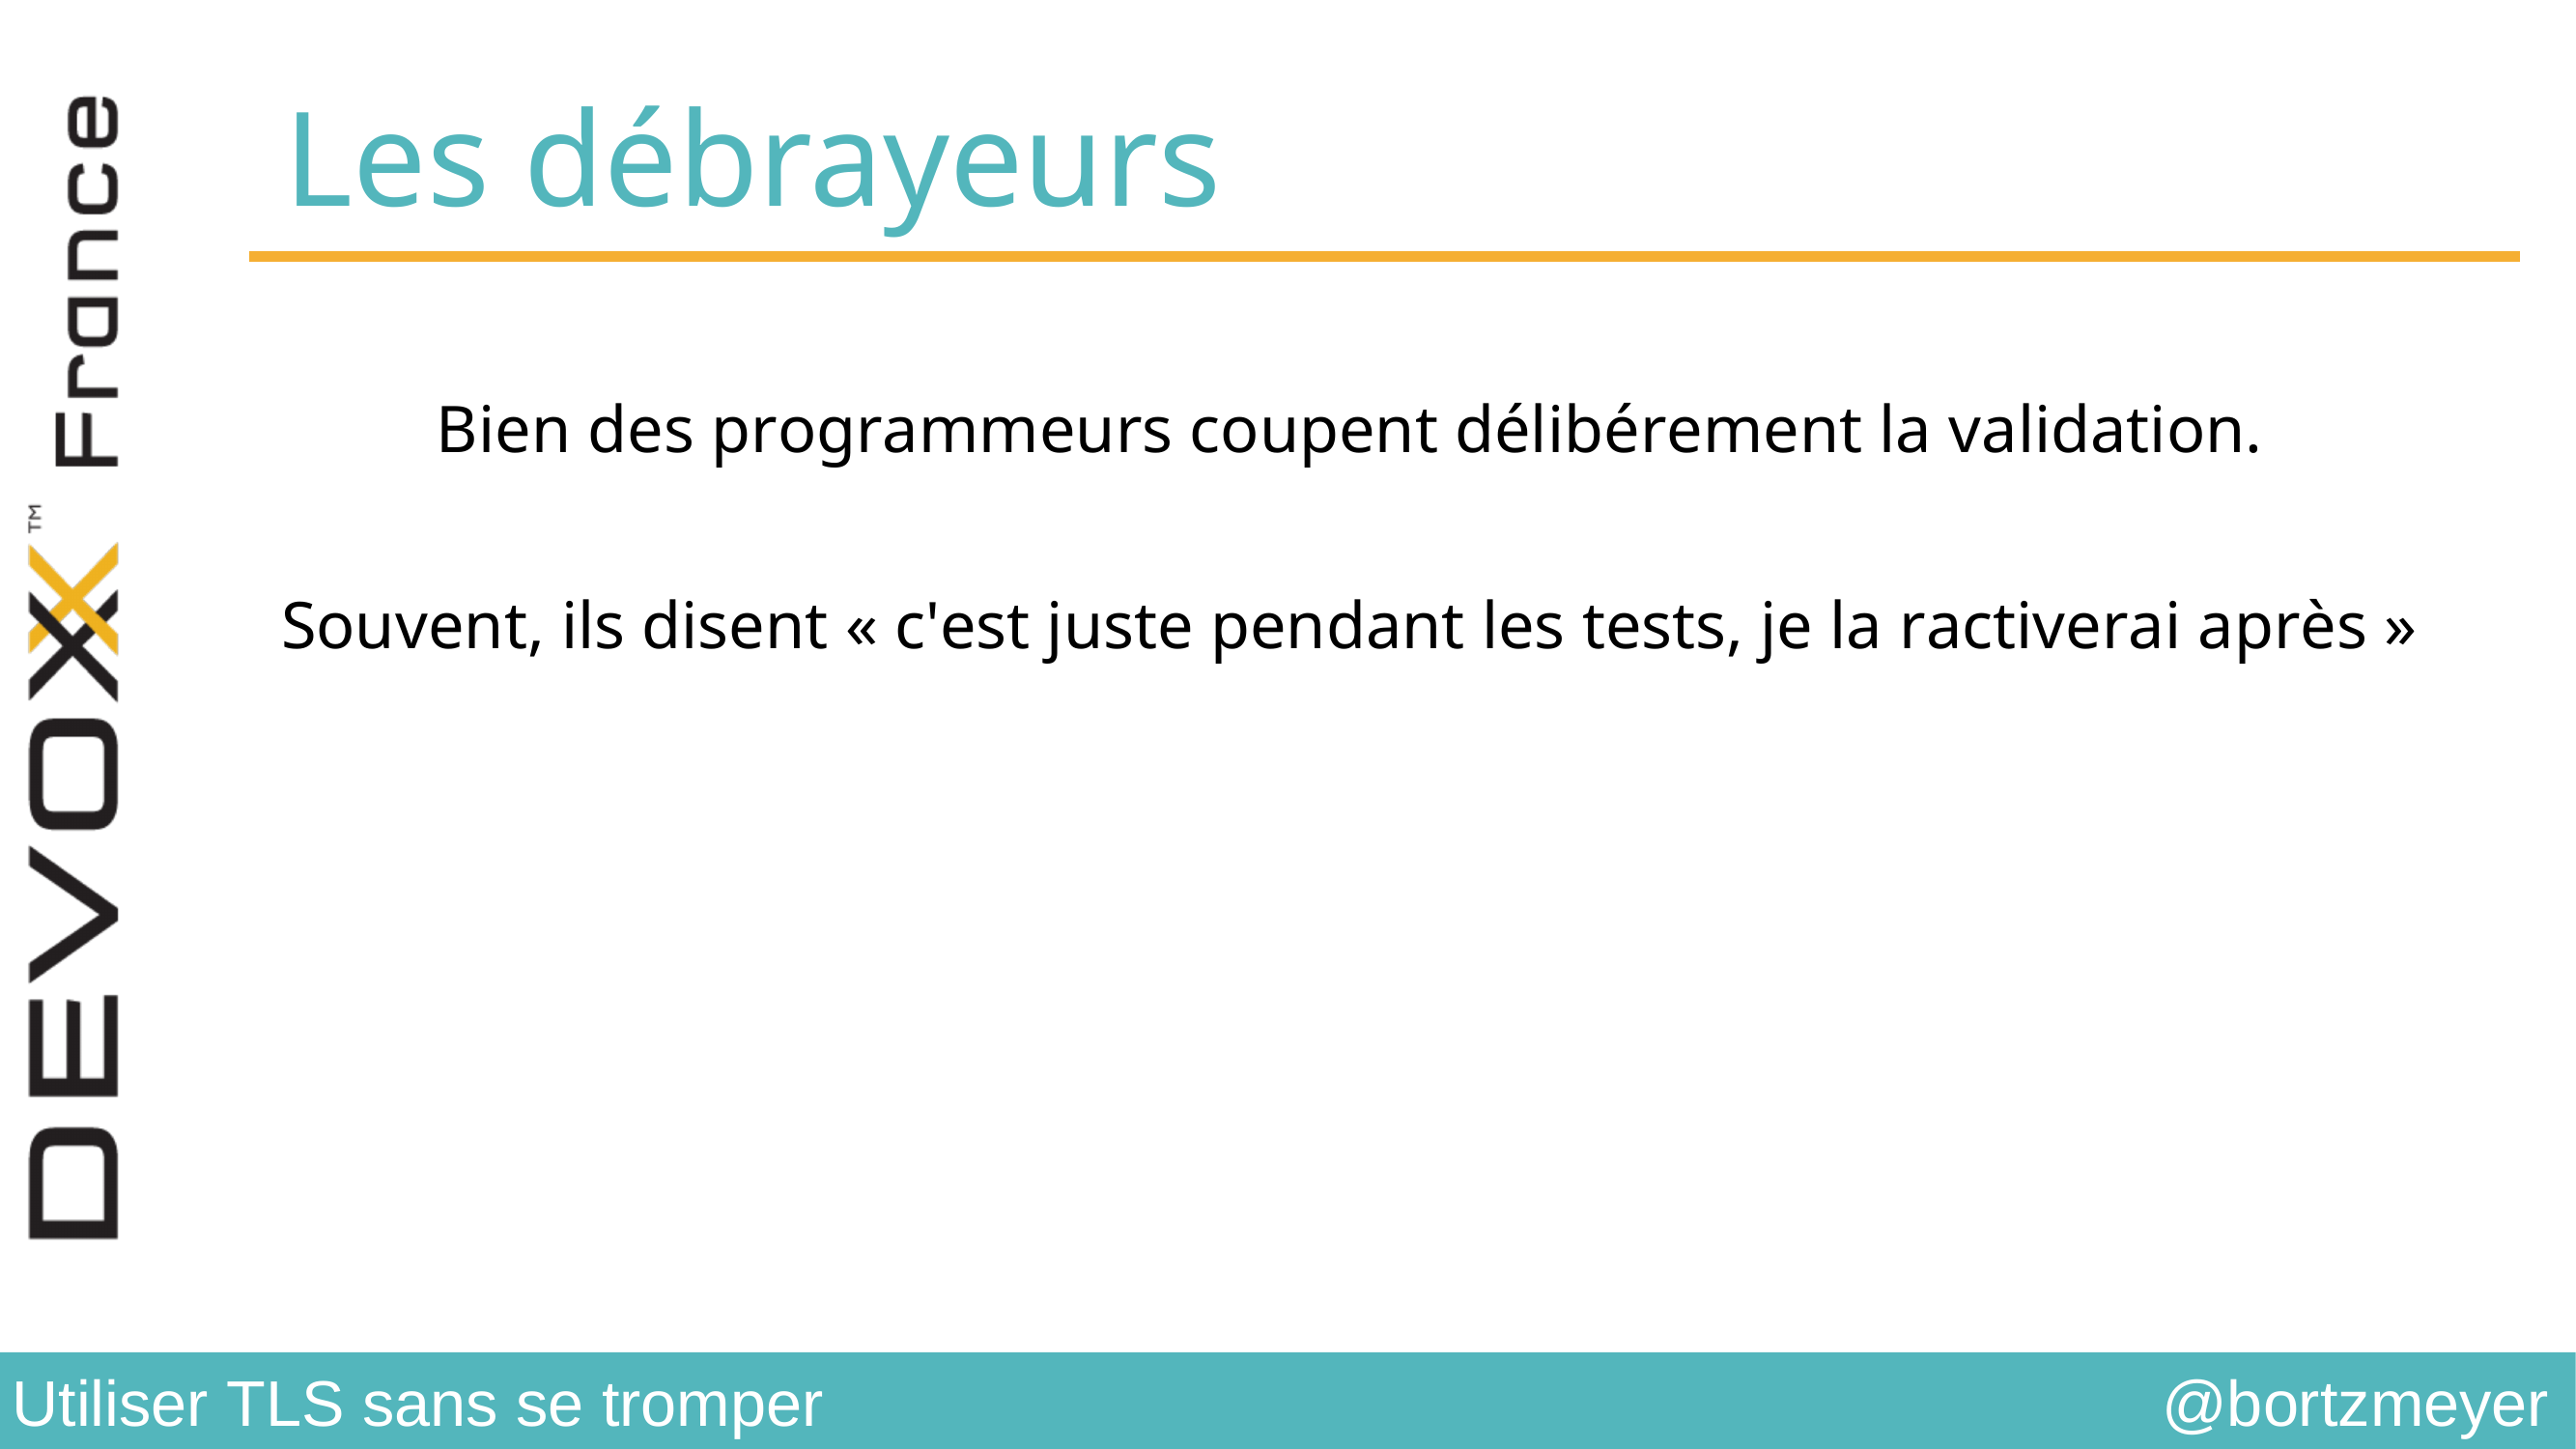

Les débrayeurs
Bien des programmeurs coupent délibérement la validation.
Souvent, ils disent « c'est juste pendant les tests, je la ractiverai après »